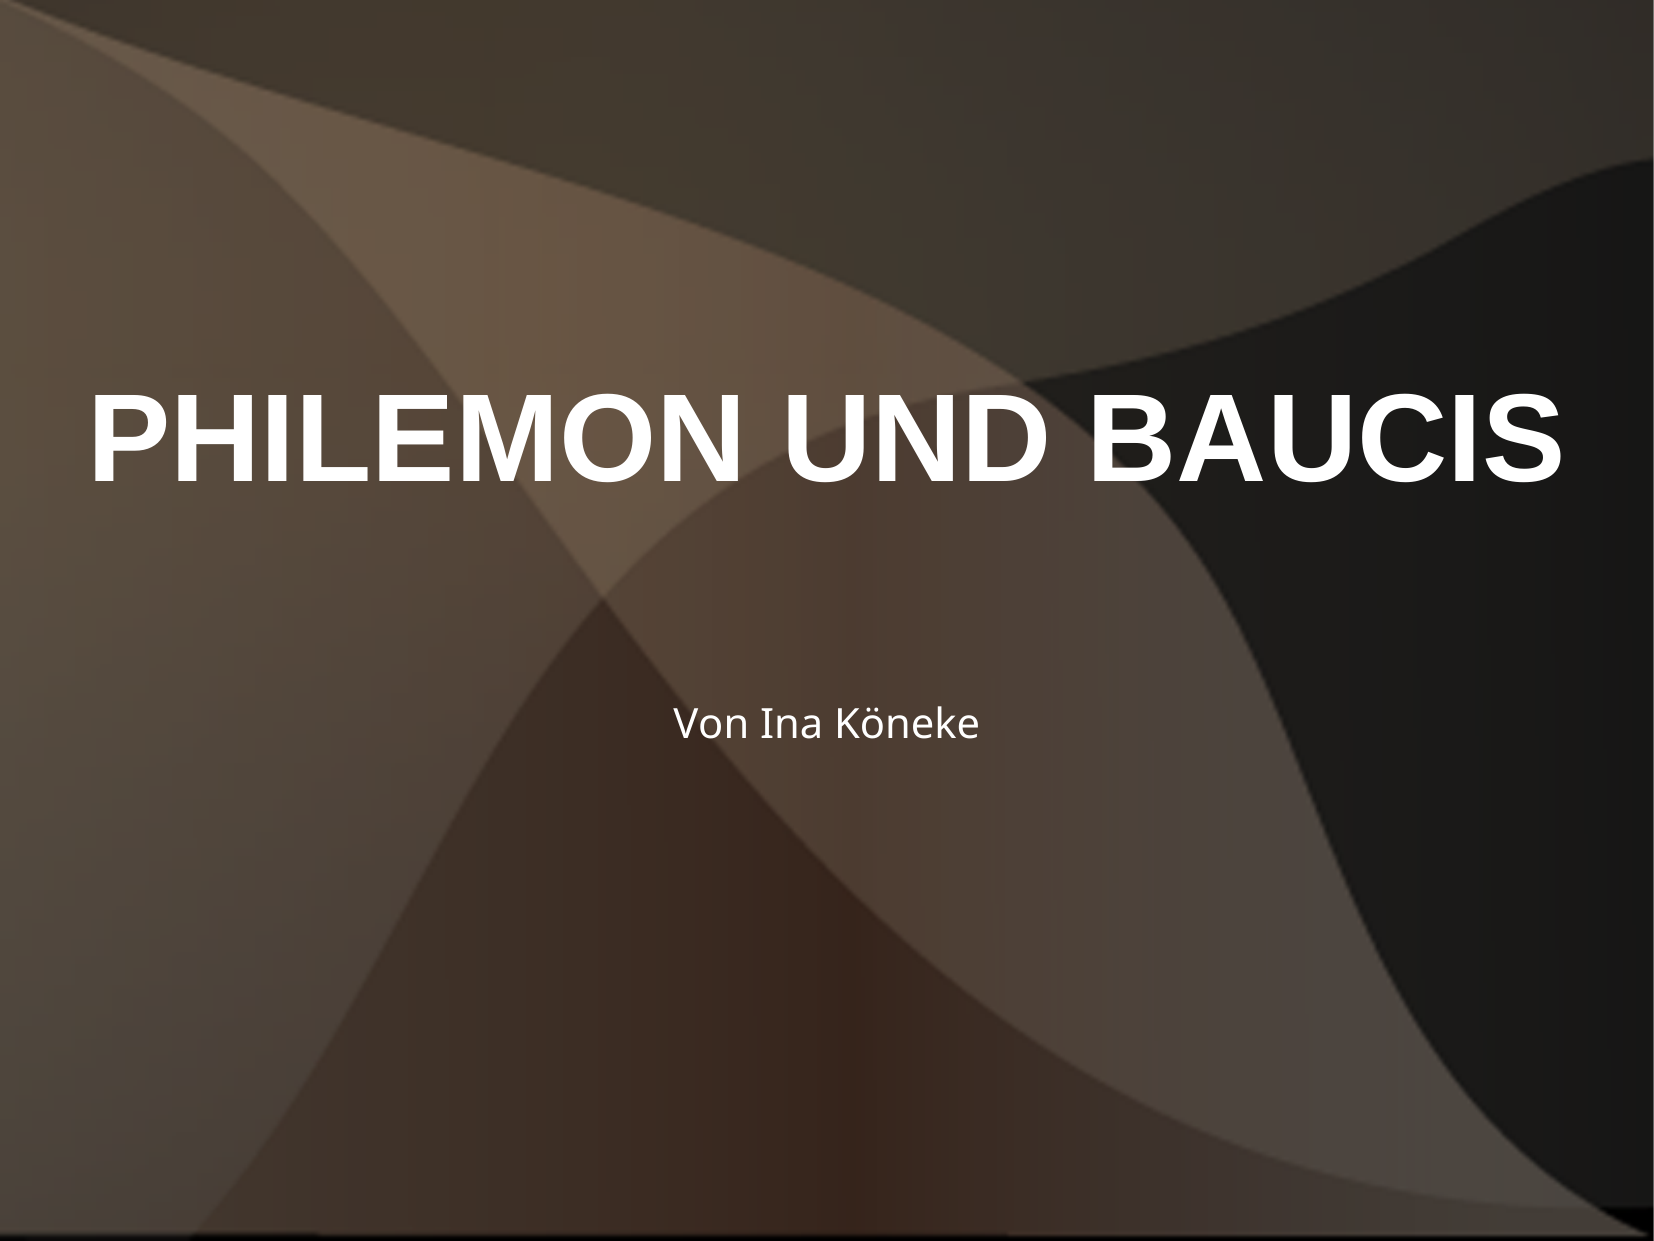

# PHILEMON UND BAUCIS
Von Ina Köneke